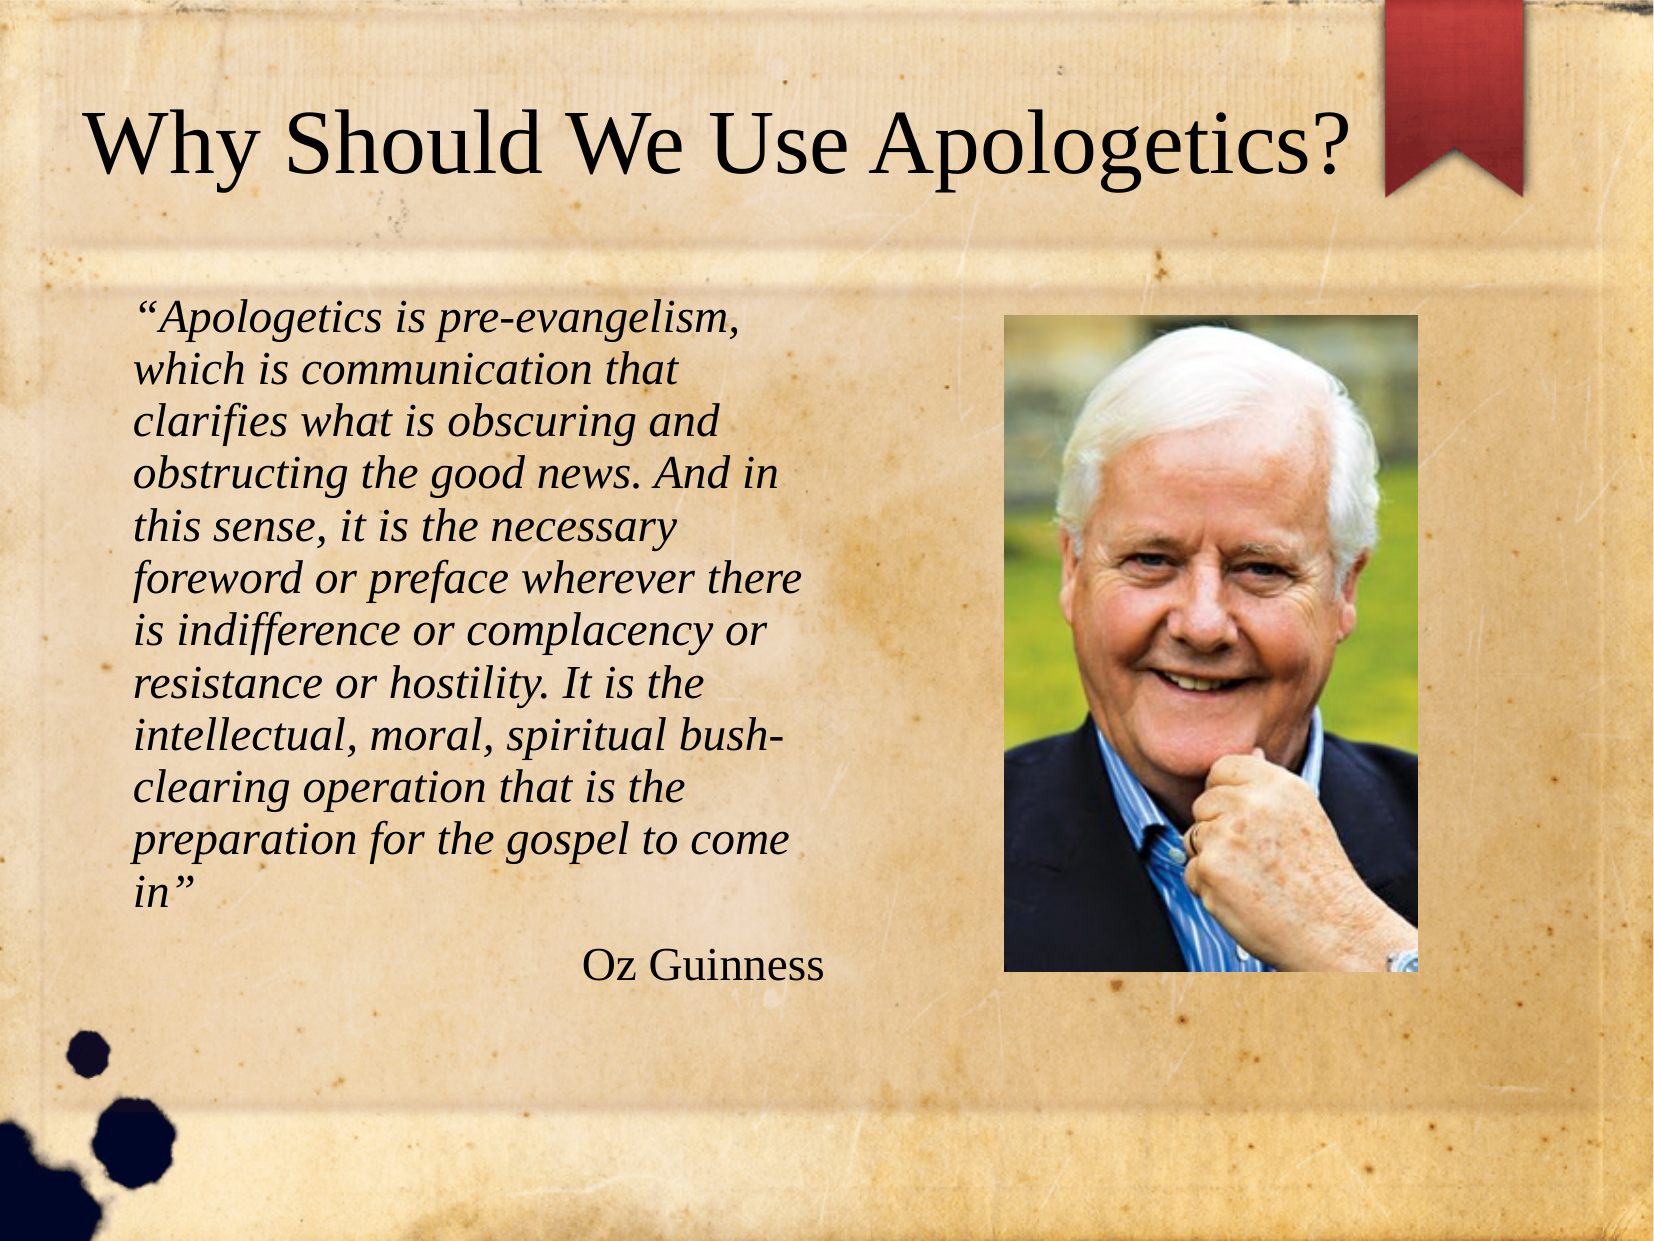

# Why Should We Use Apologetics?
“Apologetics is pre-evangelism, which is communication that clarifies what is obscuring and obstructing the good news. And in this sense, it is the necessary foreword or preface wherever there is indifference or complacency or resistance or hostility. It is the intellectual, moral, spiritual bush-clearing operation that is the preparation for the gospel to come in”
Oz Guinness